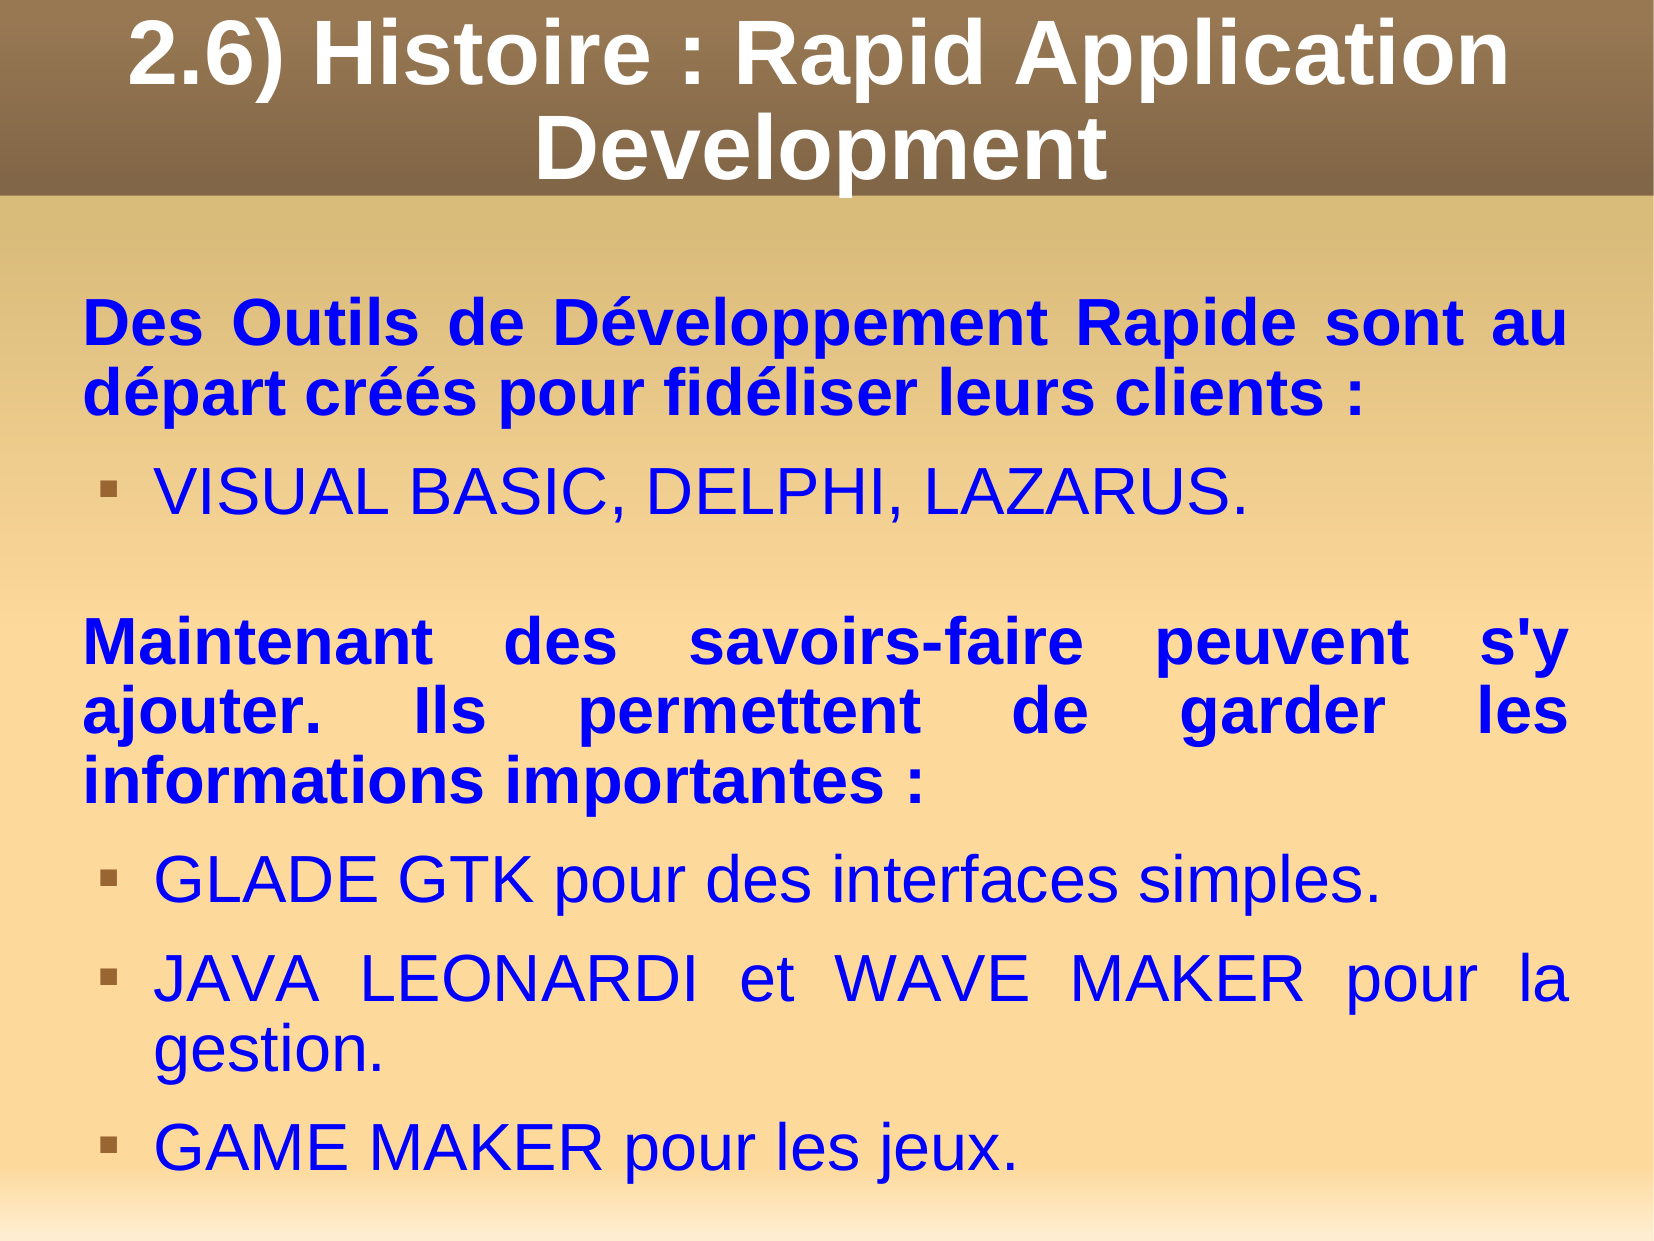

# 2.6) Histoire : Rapid Application Development
Des Outils de Développement Rapide sont au départ créés pour fidéliser leurs clients :
VISUAL BASIC, DELPHI, LAZARUS.
Maintenant des savoirs-faire peuvent s'y ajouter. Ils permettent de garder les informations importantes :
GLADE GTK pour des interfaces simples.
JAVA LEONARDI et WAVE MAKER pour la gestion.
GAME MAKER pour les jeux.